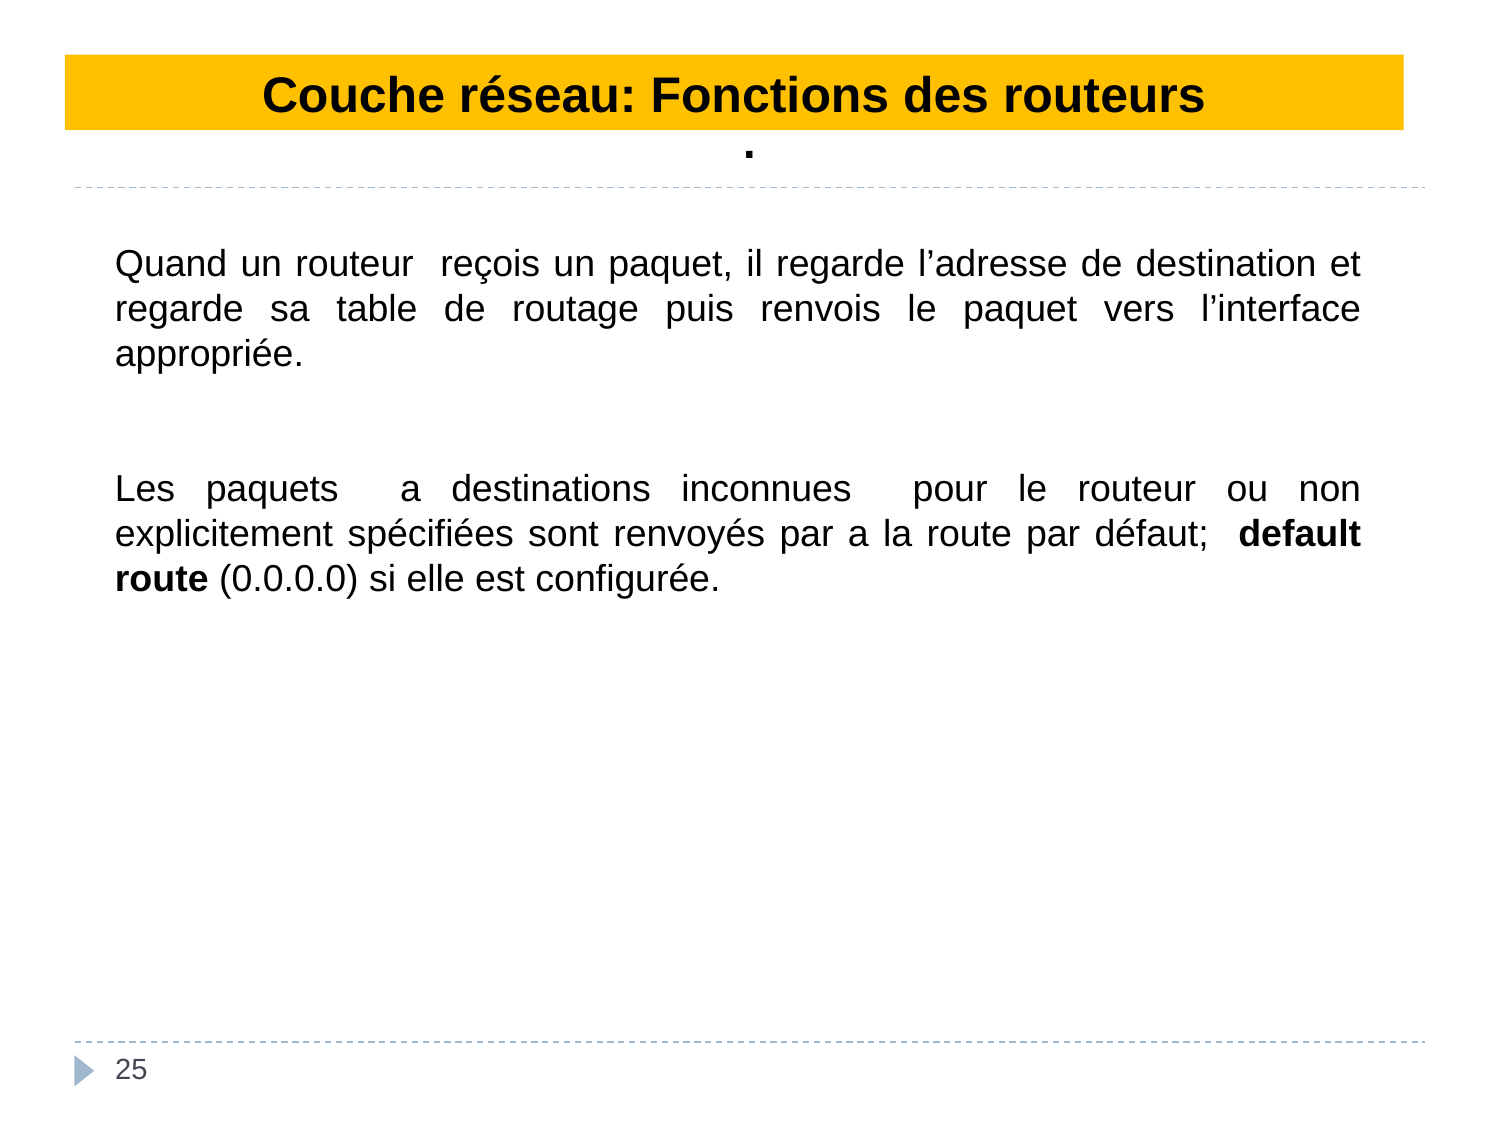

Couche réseau: Fonctions des routeurs
.
Quand un routeur reçois un paquet, il regarde l’adresse de destination et regarde sa table de routage puis renvois le paquet vers l’interface appropriée.
Les paquets a destinations inconnues pour le routeur ou non explicitement spécifiées sont renvoyés par a la route par défaut; default route (0.0.0.0) si elle est configurée.